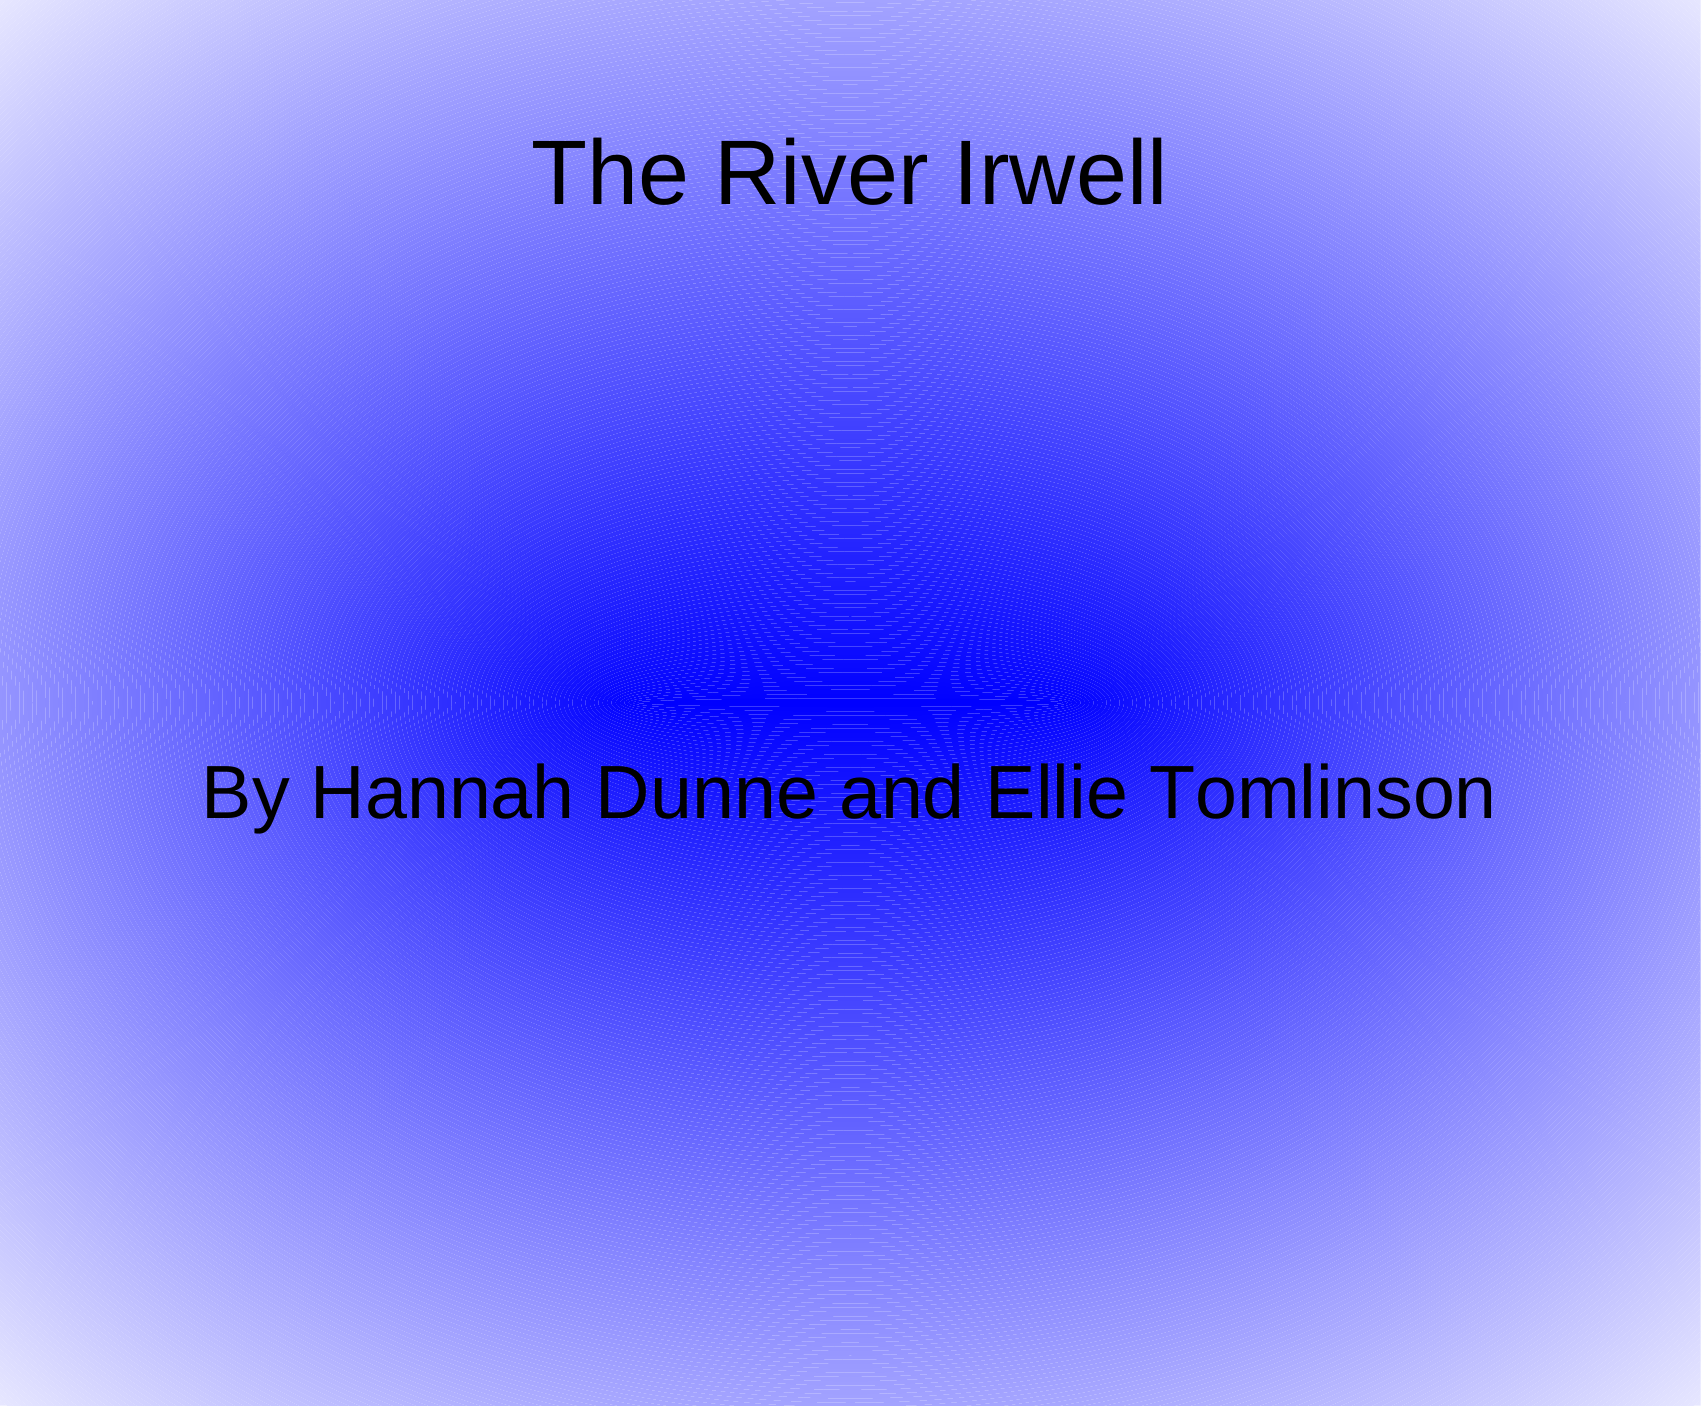

# The River Irwell
By Hannah Dunne and Ellie Tomlinson